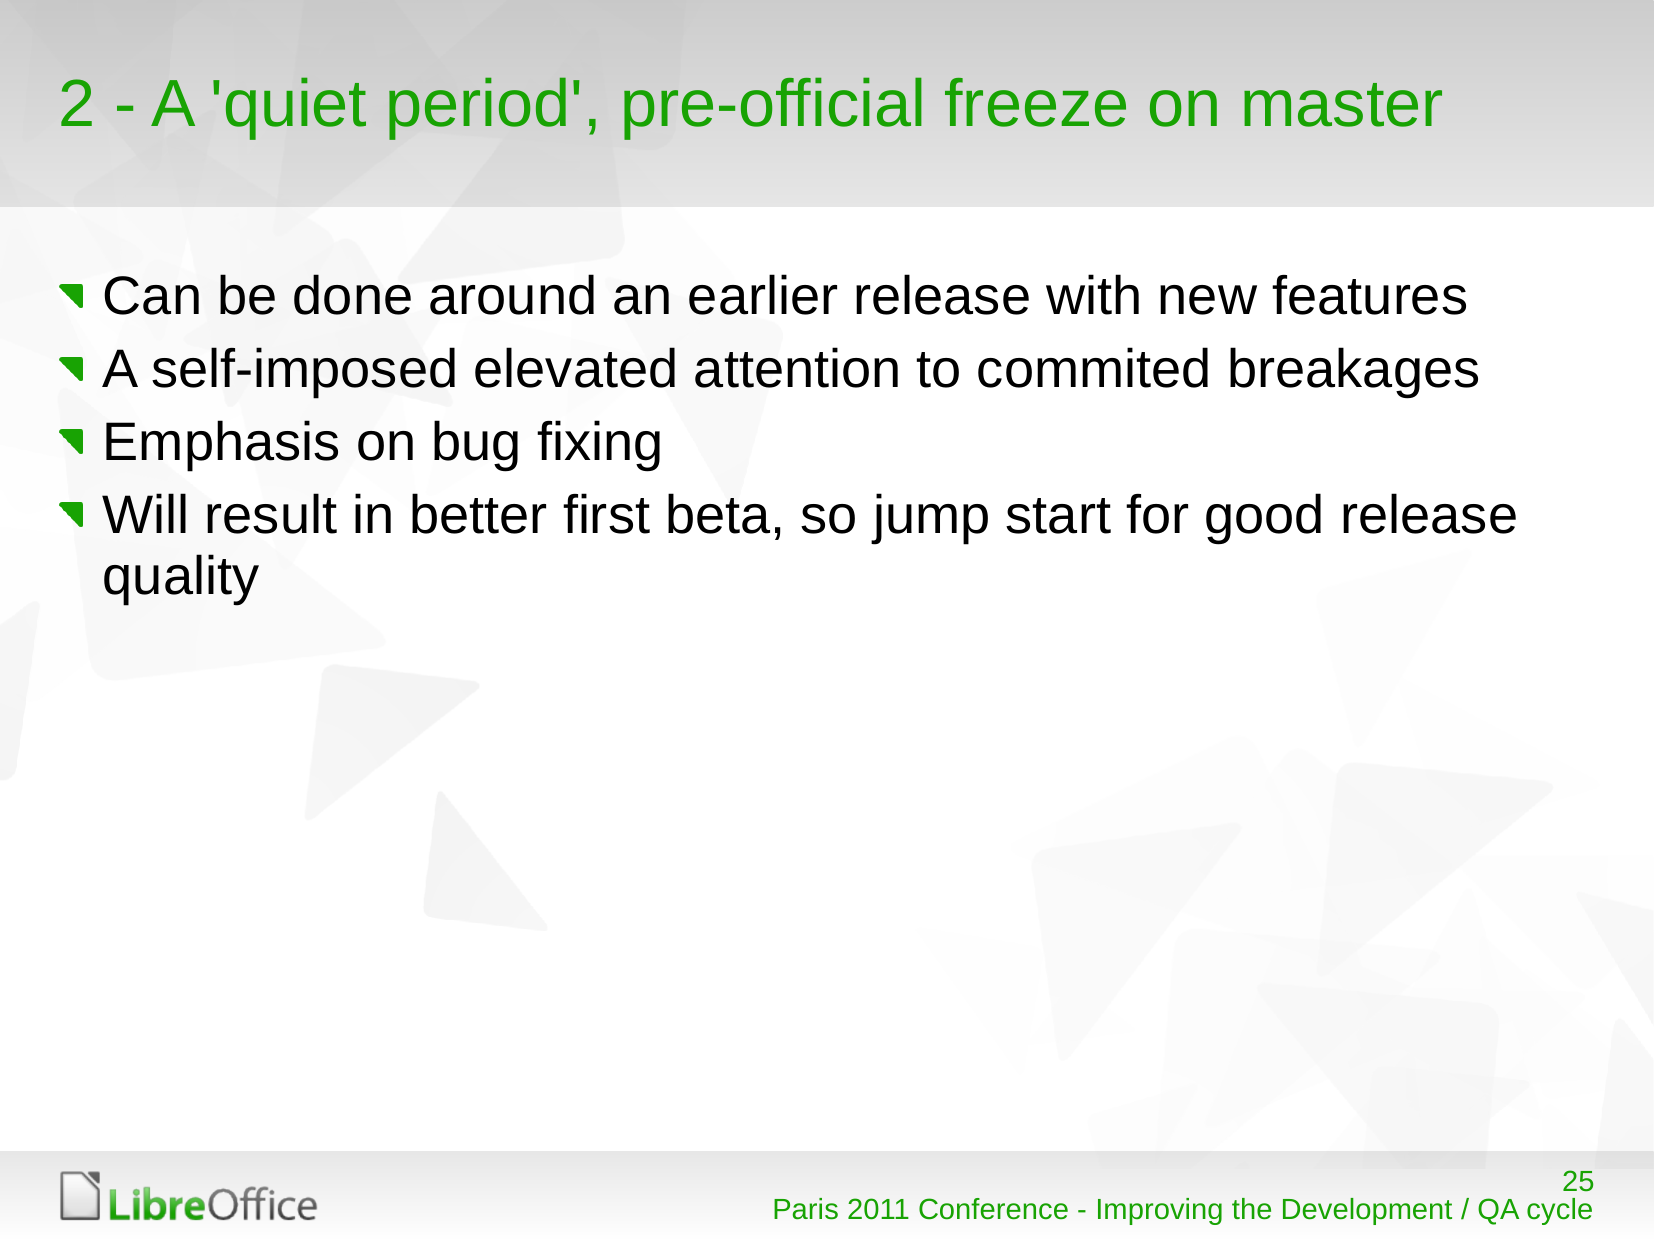

# 2 - A 'quiet period', pre-official freeze on master
Can be done around an earlier release with new features
A self-imposed elevated attention to commited breakages
Emphasis on bug fixing
Will result in better first beta, so jump start for good release quality
25
Paris 2011 Conference - Improving the Development / QA cycle